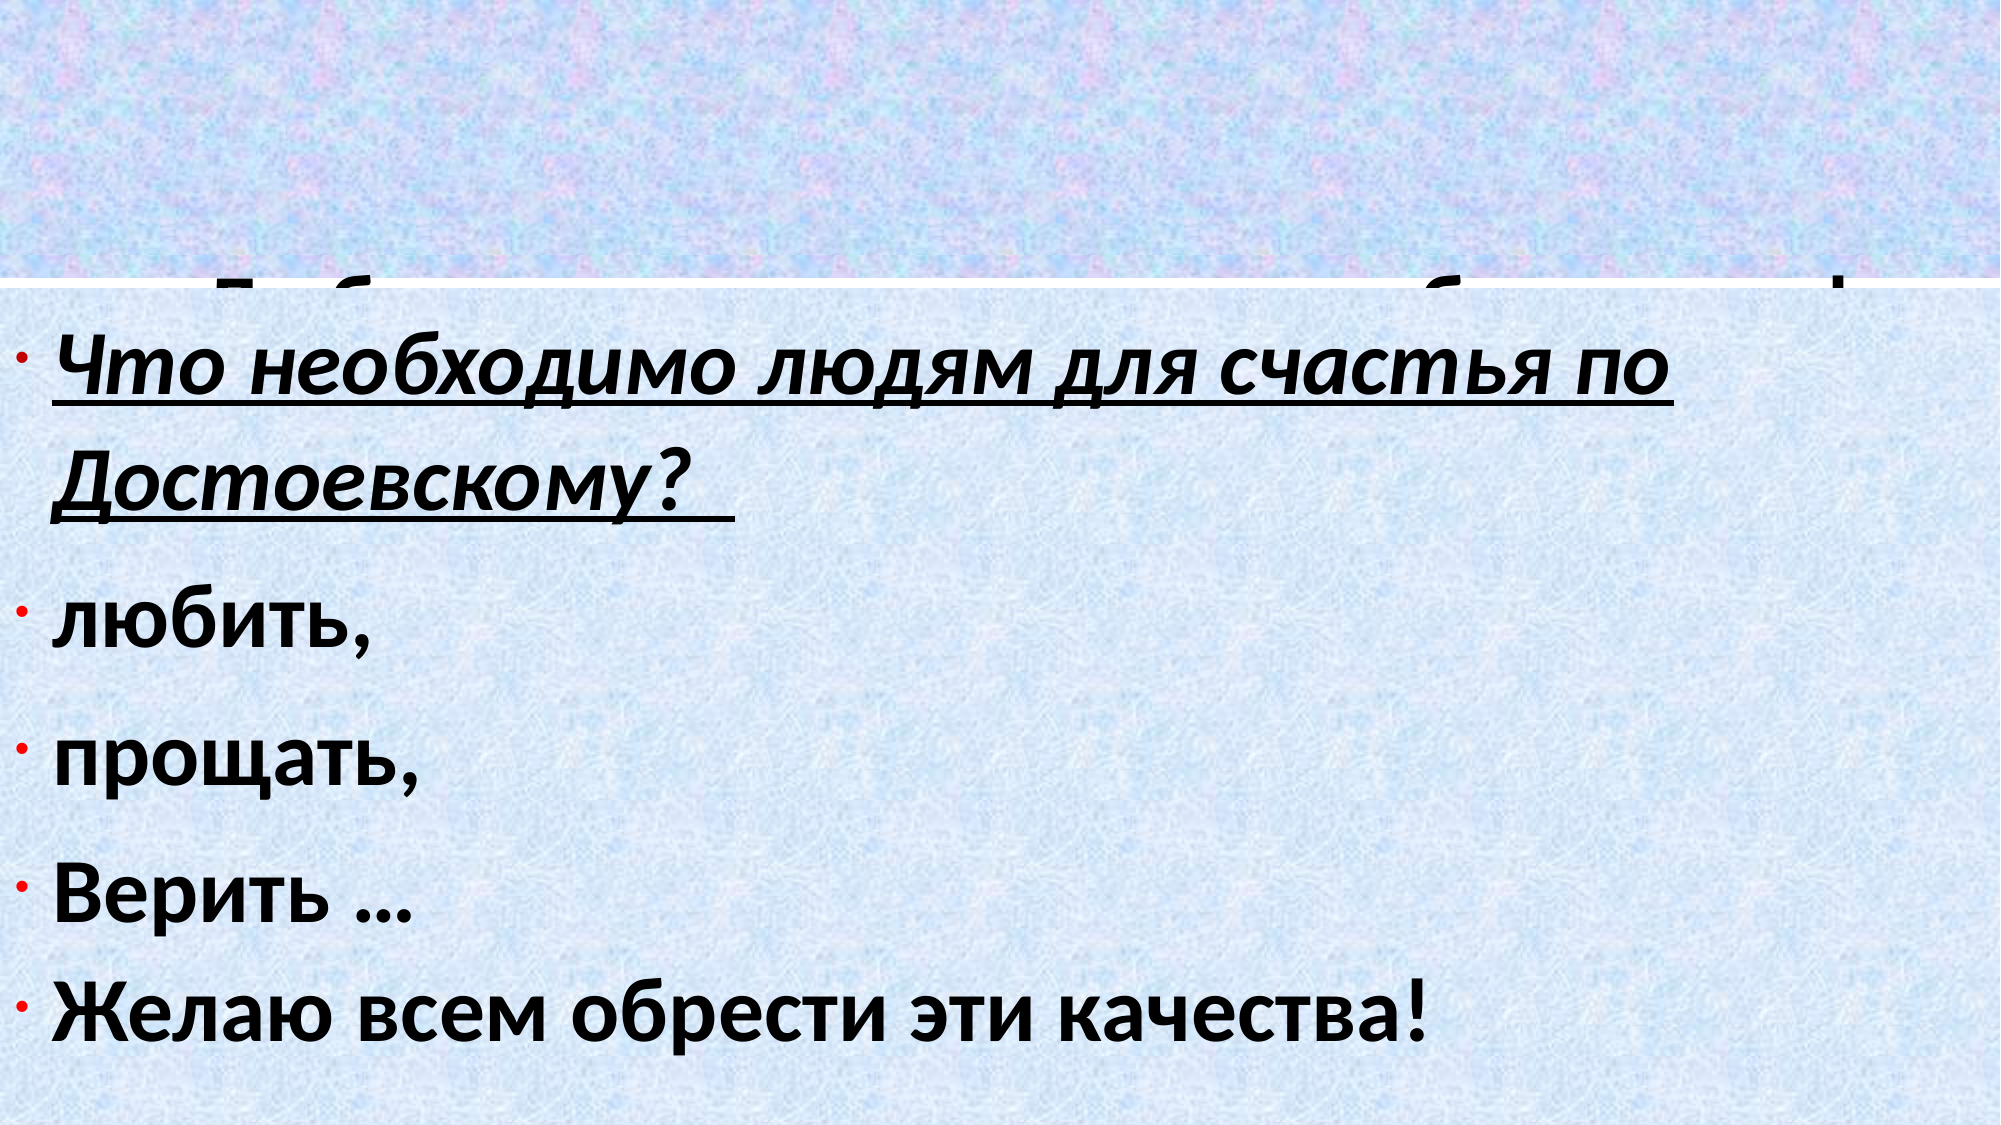

# Да будет радостным ваше пробуждение! Всем спасибо!
Что необходимо людям для счастья по Достоевскому?
любить,
прощать,
Верить …
Желаю всем обрести эти качества!